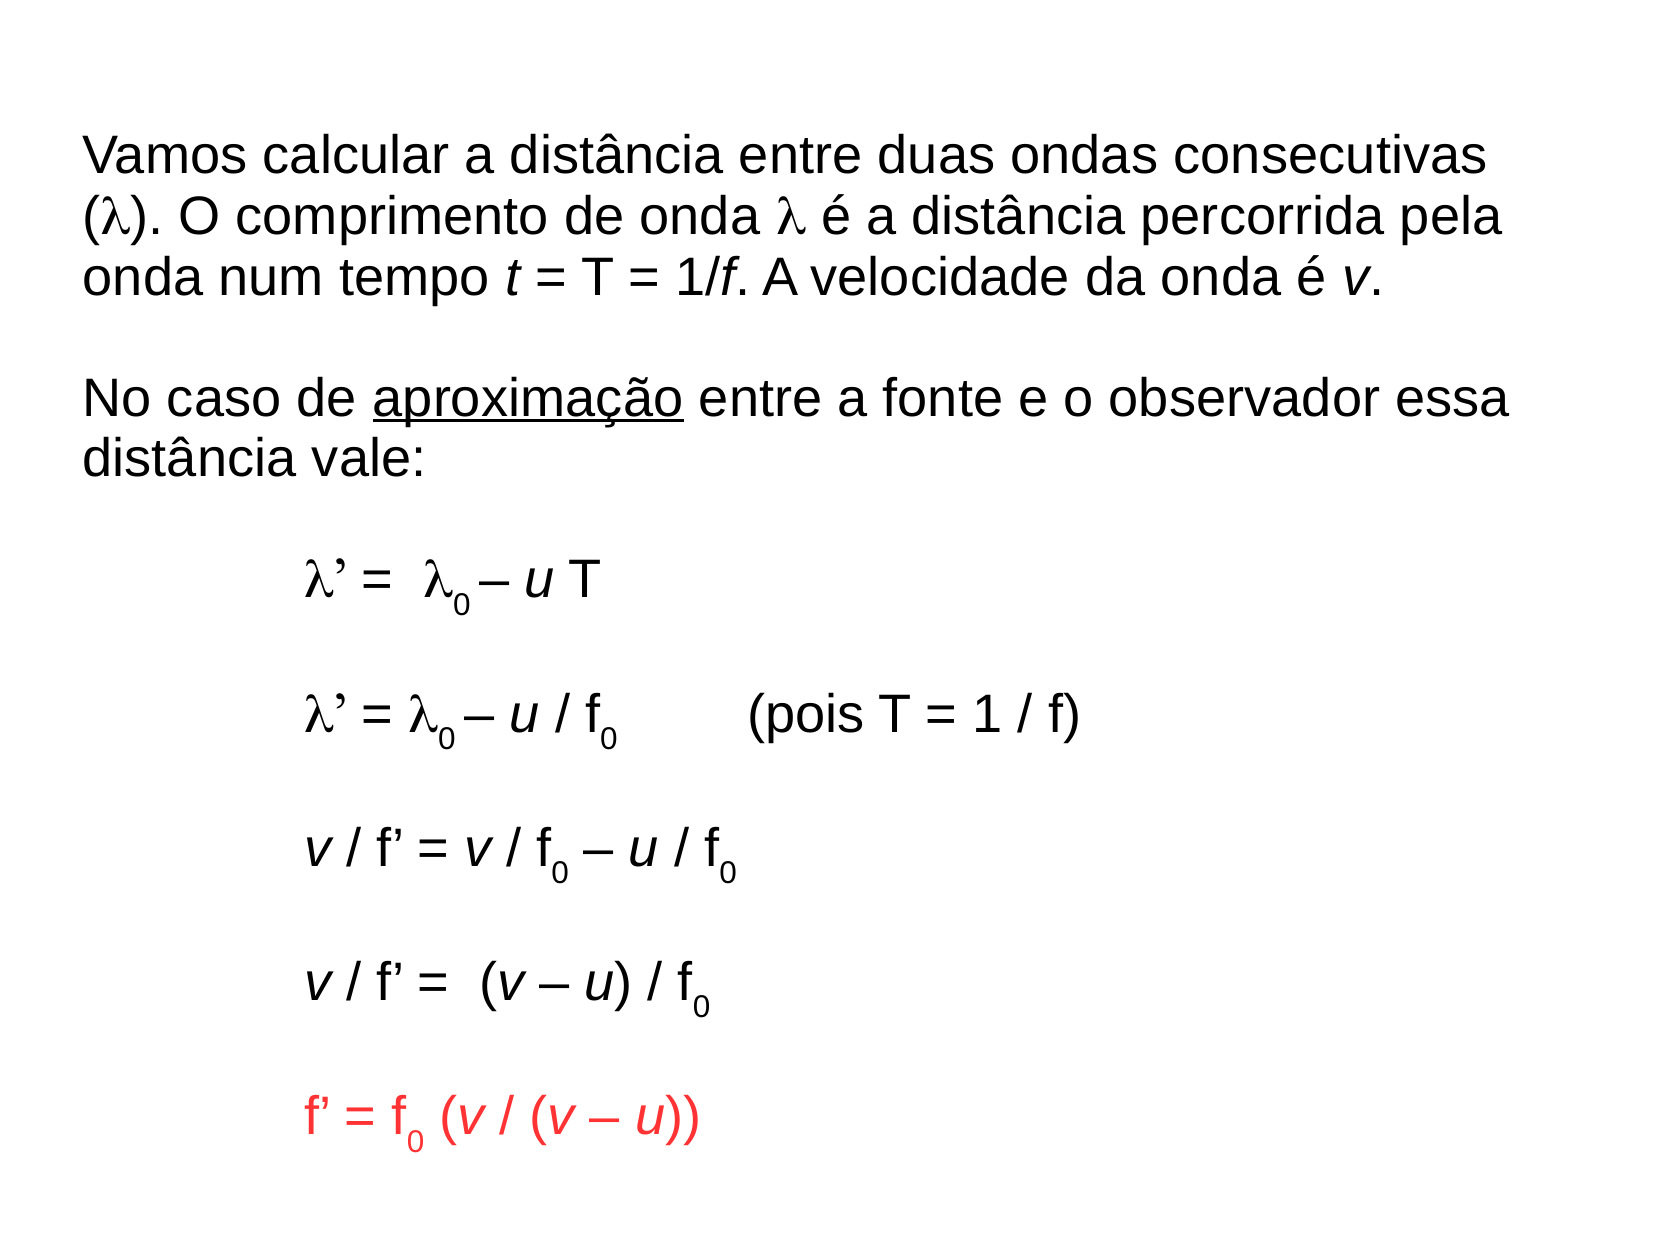

# Vamos calcular a distância entre duas ondas consecutivas (l). O comprimento de onda l é a distância percorrida pela onda num tempo t = T = 1/f. A velocidade da onda é v.
No caso de aproximação entre a fonte e o observador essa distância vale:
			l’ = l0 – u T
			l’ = l0 – u / f0 		(pois T = 1 / f)
			v / f’ = v / f0 – u / f0
			v / f’ = (v – u) / f0
			f’ = f0 (v / (v – u))